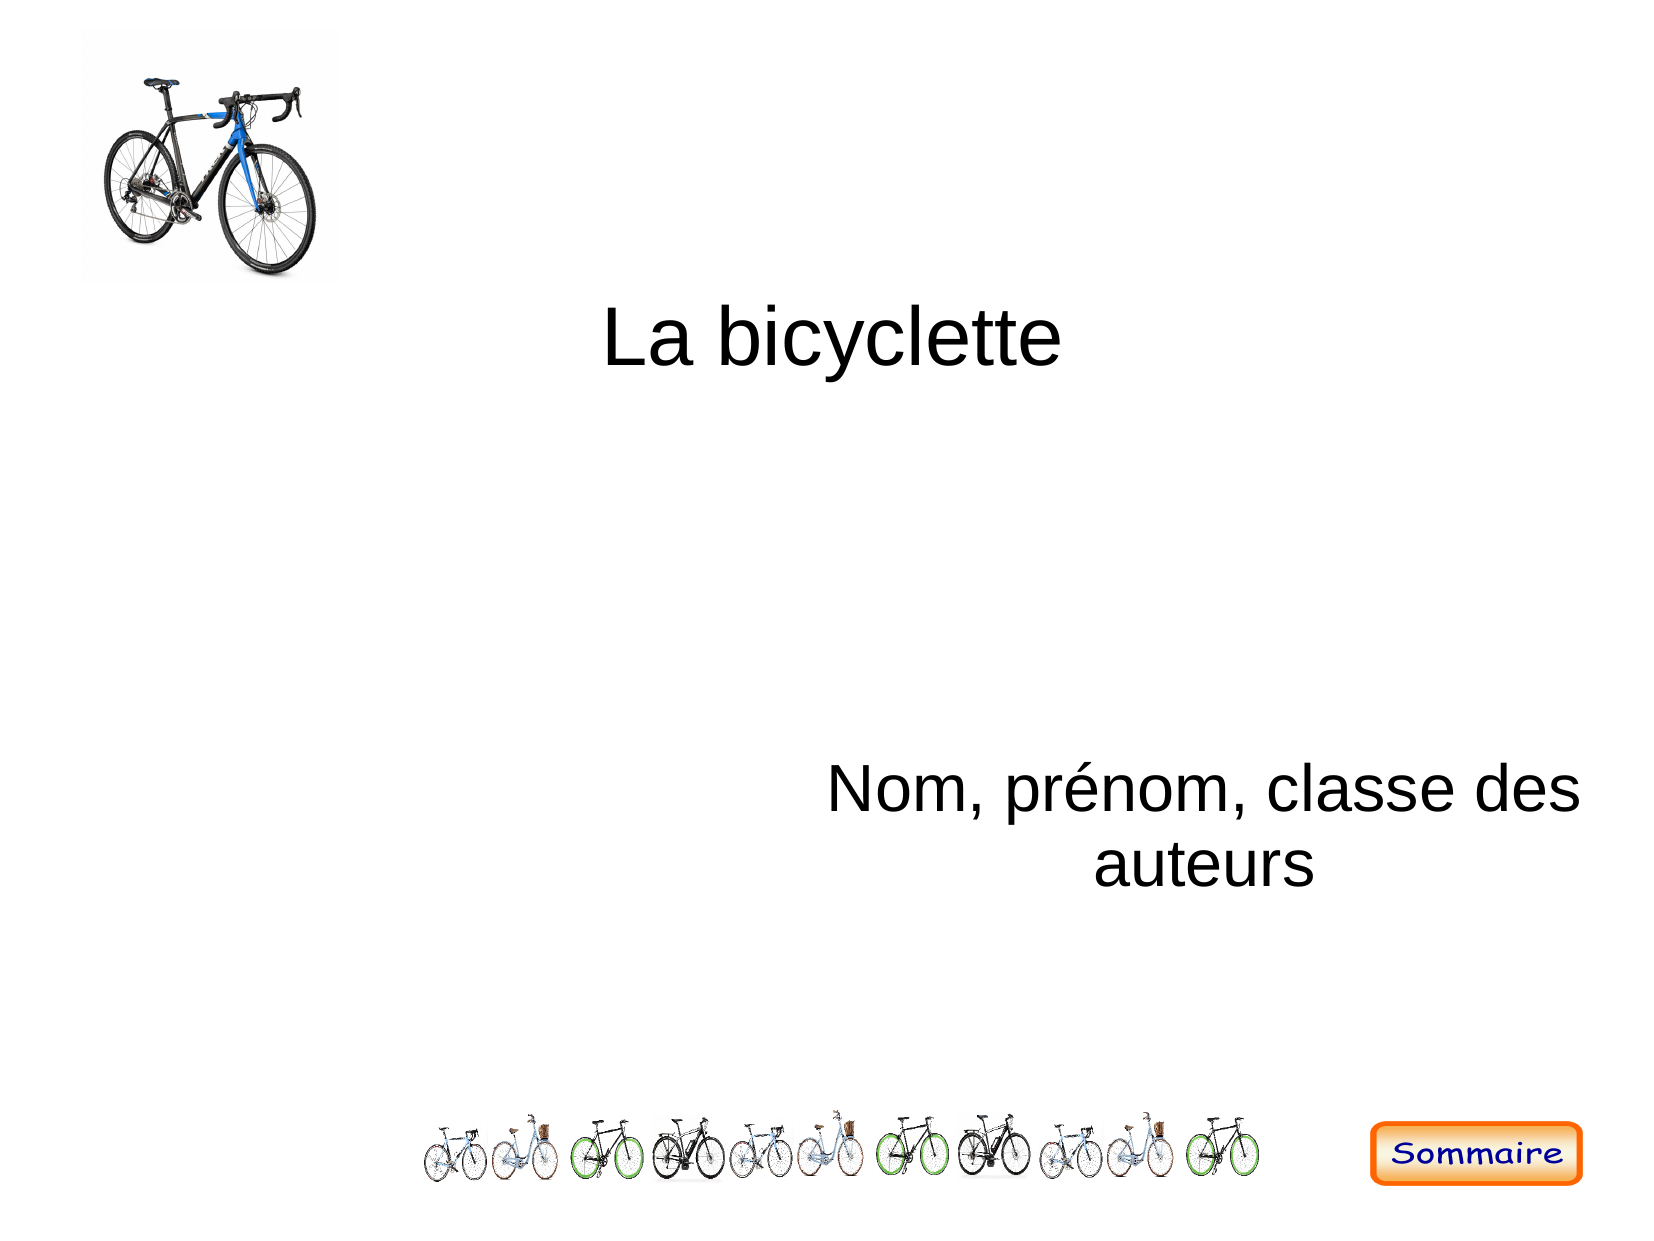

# La bicyclette
Nom, prénom, classe des auteurs